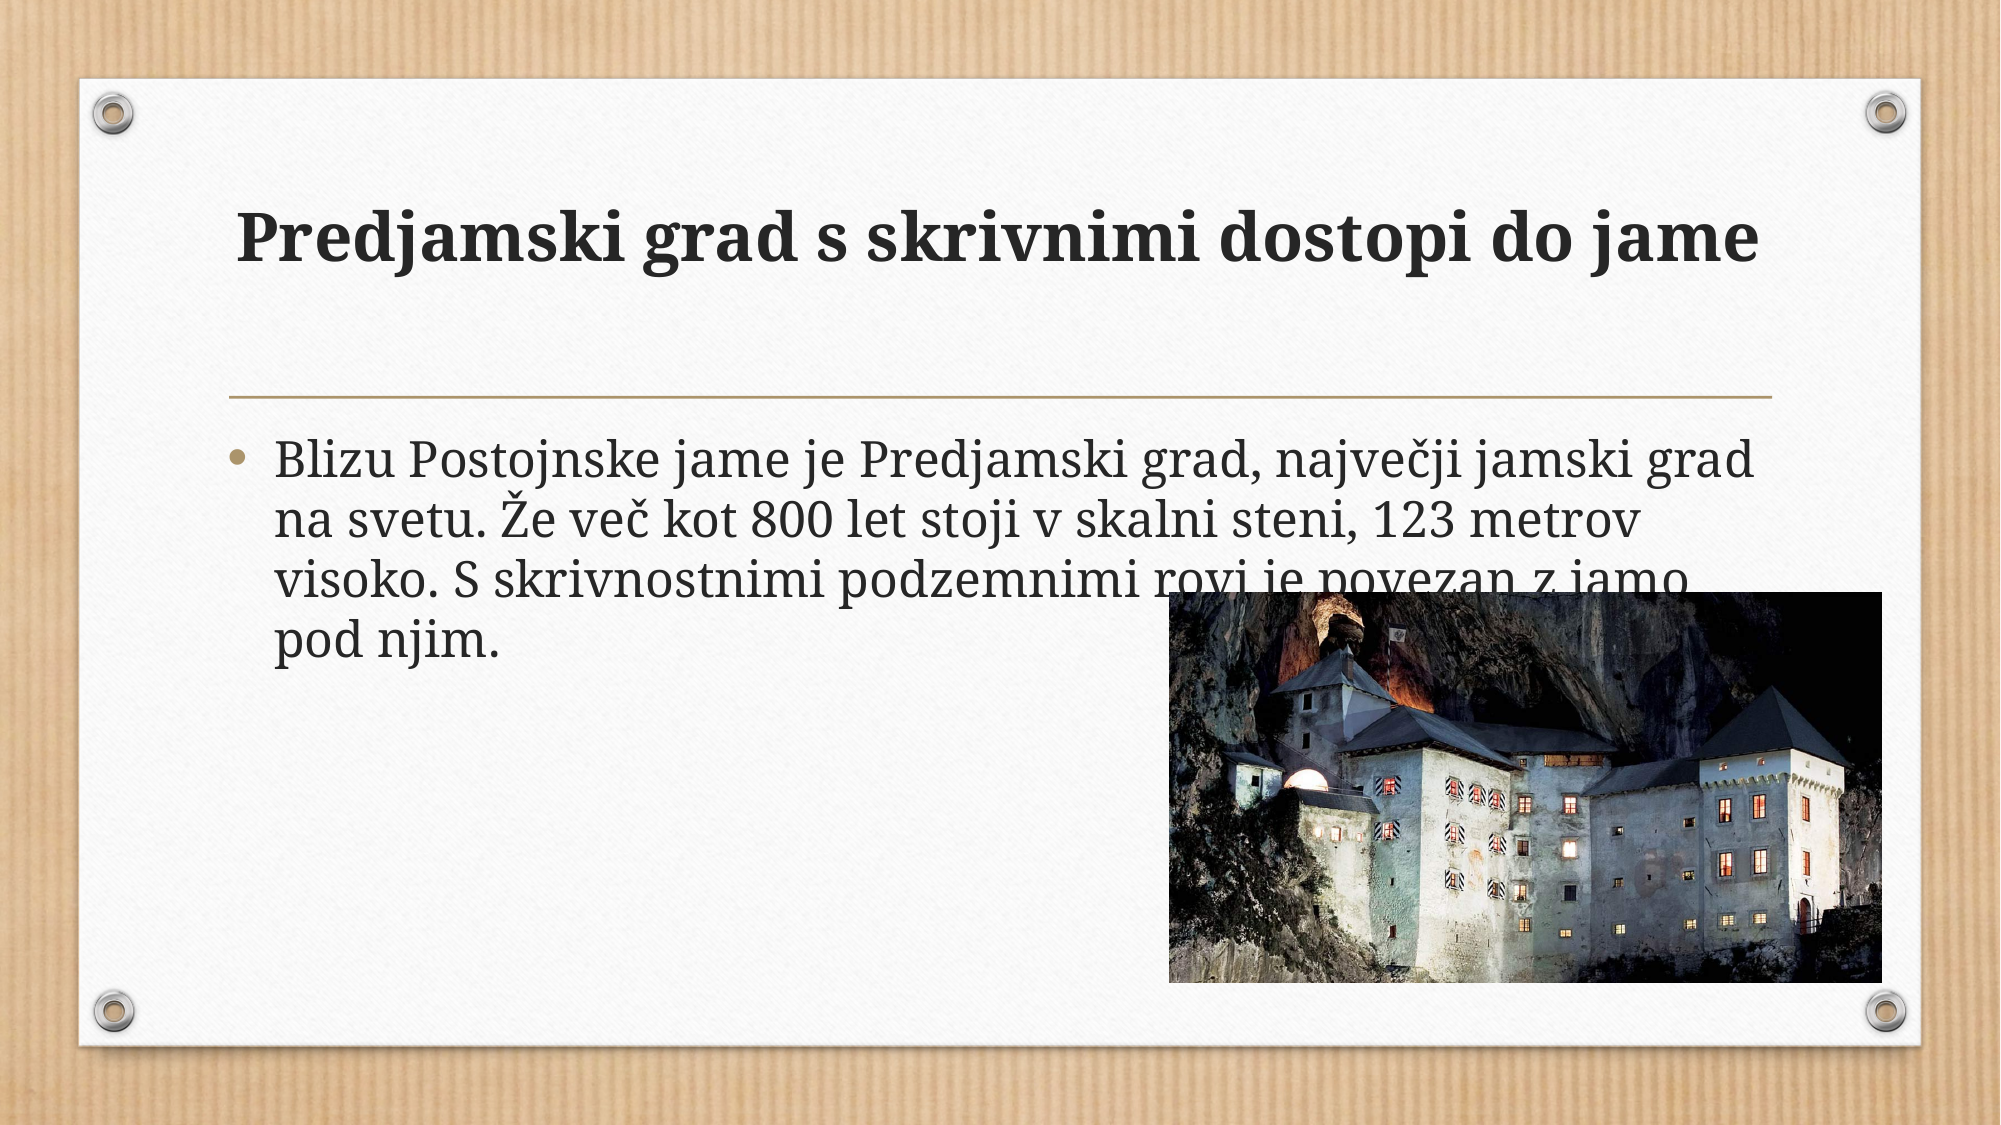

# Predjamski grad s skrivnimi dostopi do jame
Blizu Postojnske jame je Predjamski grad, največji jamski grad na svetu. Že več kot 800 let stoji v skalni steni, 123 metrov visoko. S skrivnostnimi podzemnimi rovi je povezan z jamo pod njim.